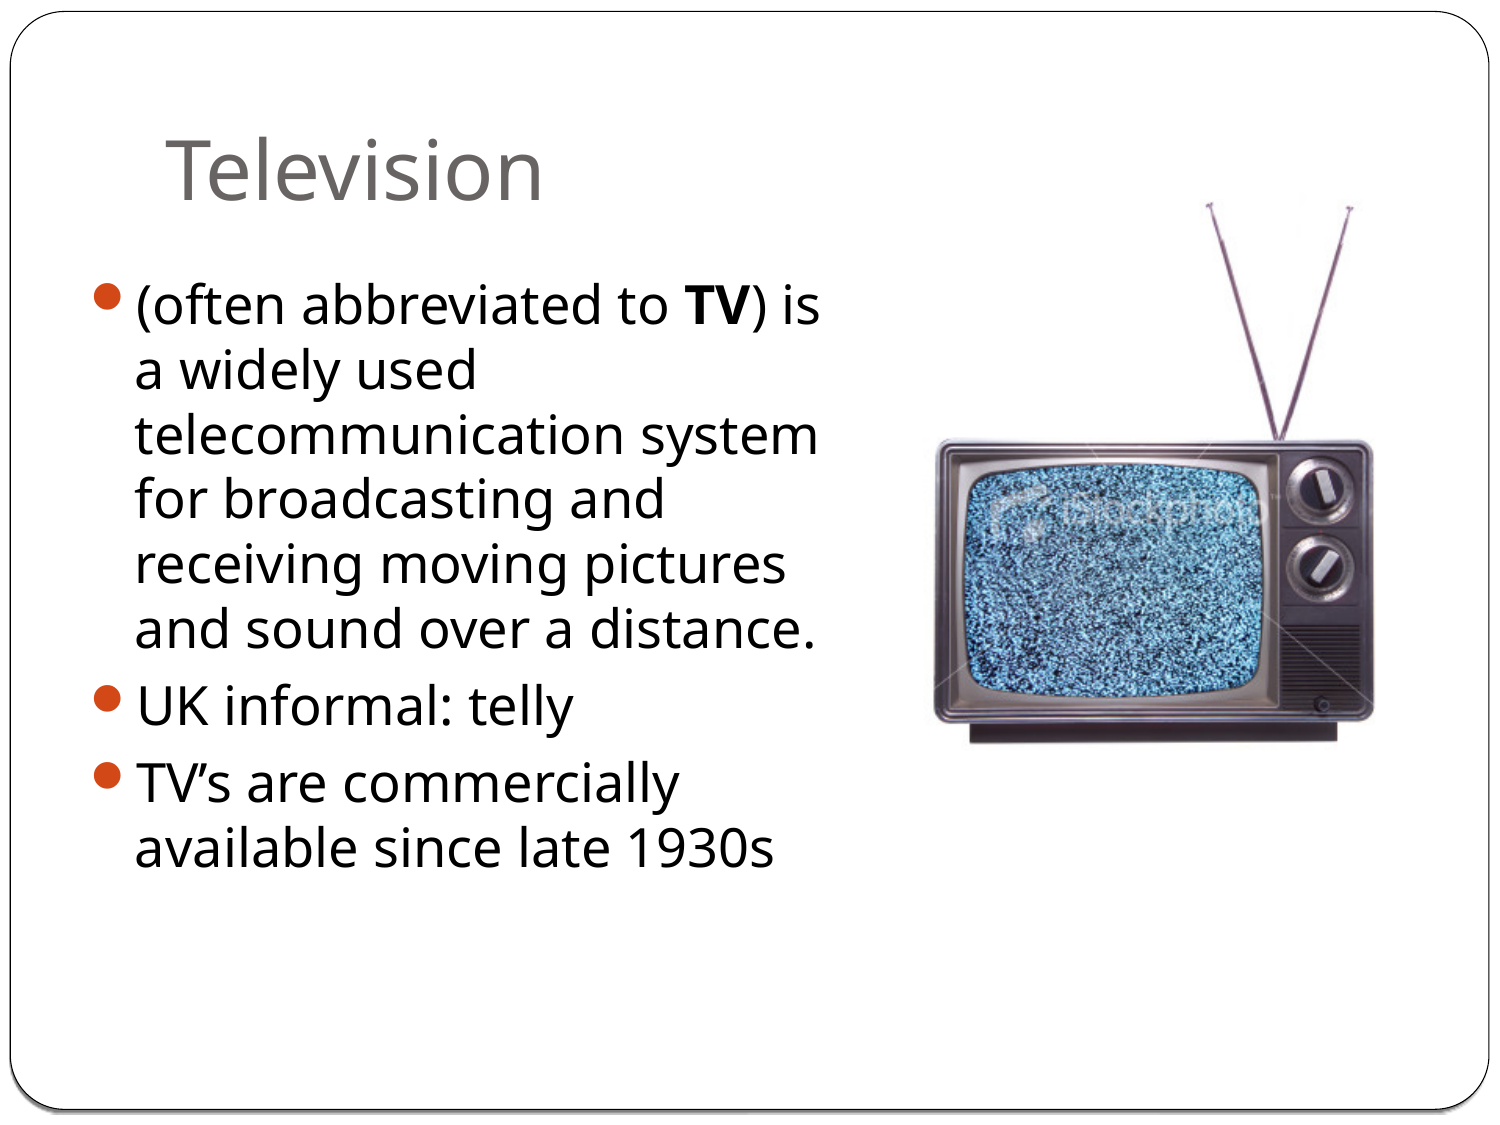

# Television
(often abbreviated to TV) is a widely used telecommunication system for broadcasting and receiving moving pictures and sound over a distance.
UK informal: telly
TV’s are commercially available since late 1930s